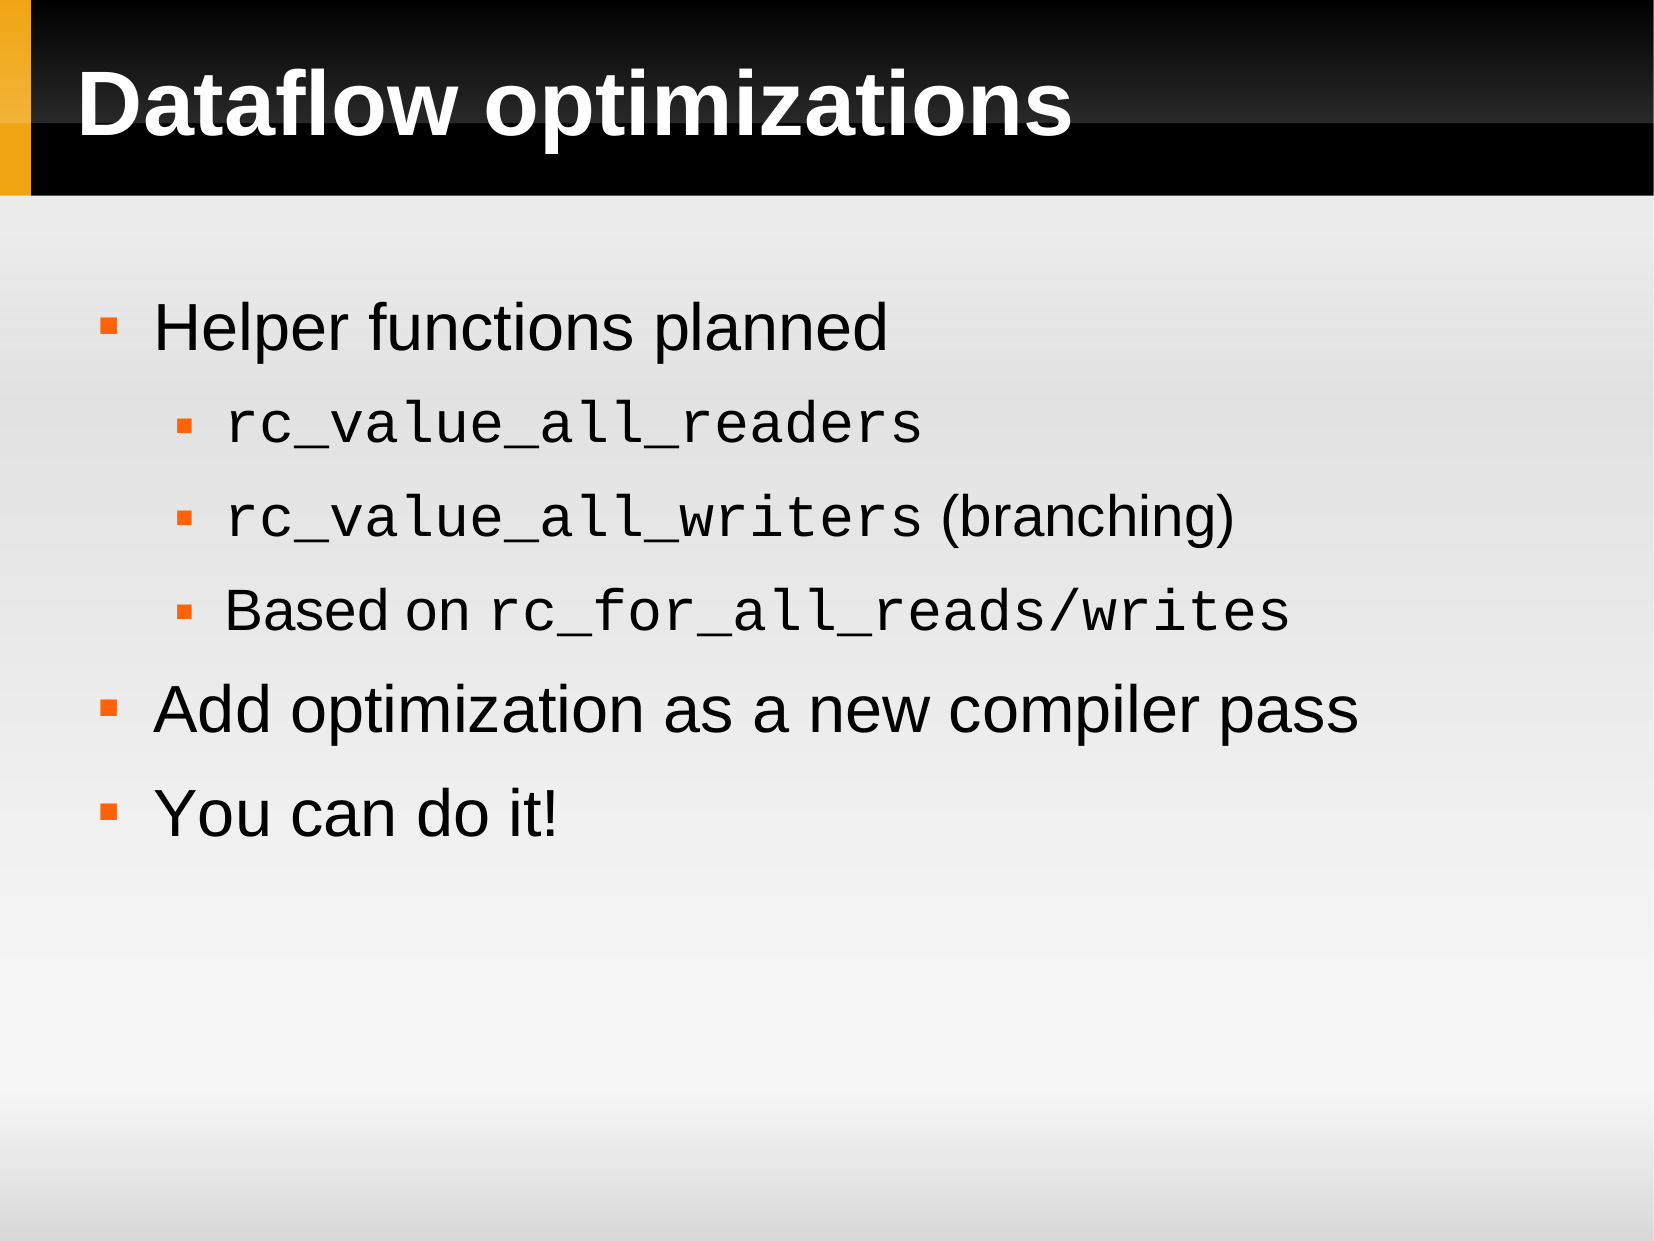

# Dataflow optimizations
Helper functions planned
rc_value_all_readers
rc_value_all_writers (branching)
Based on rc_for_all_reads/writes
Add optimization as a new compiler pass
You can do it!